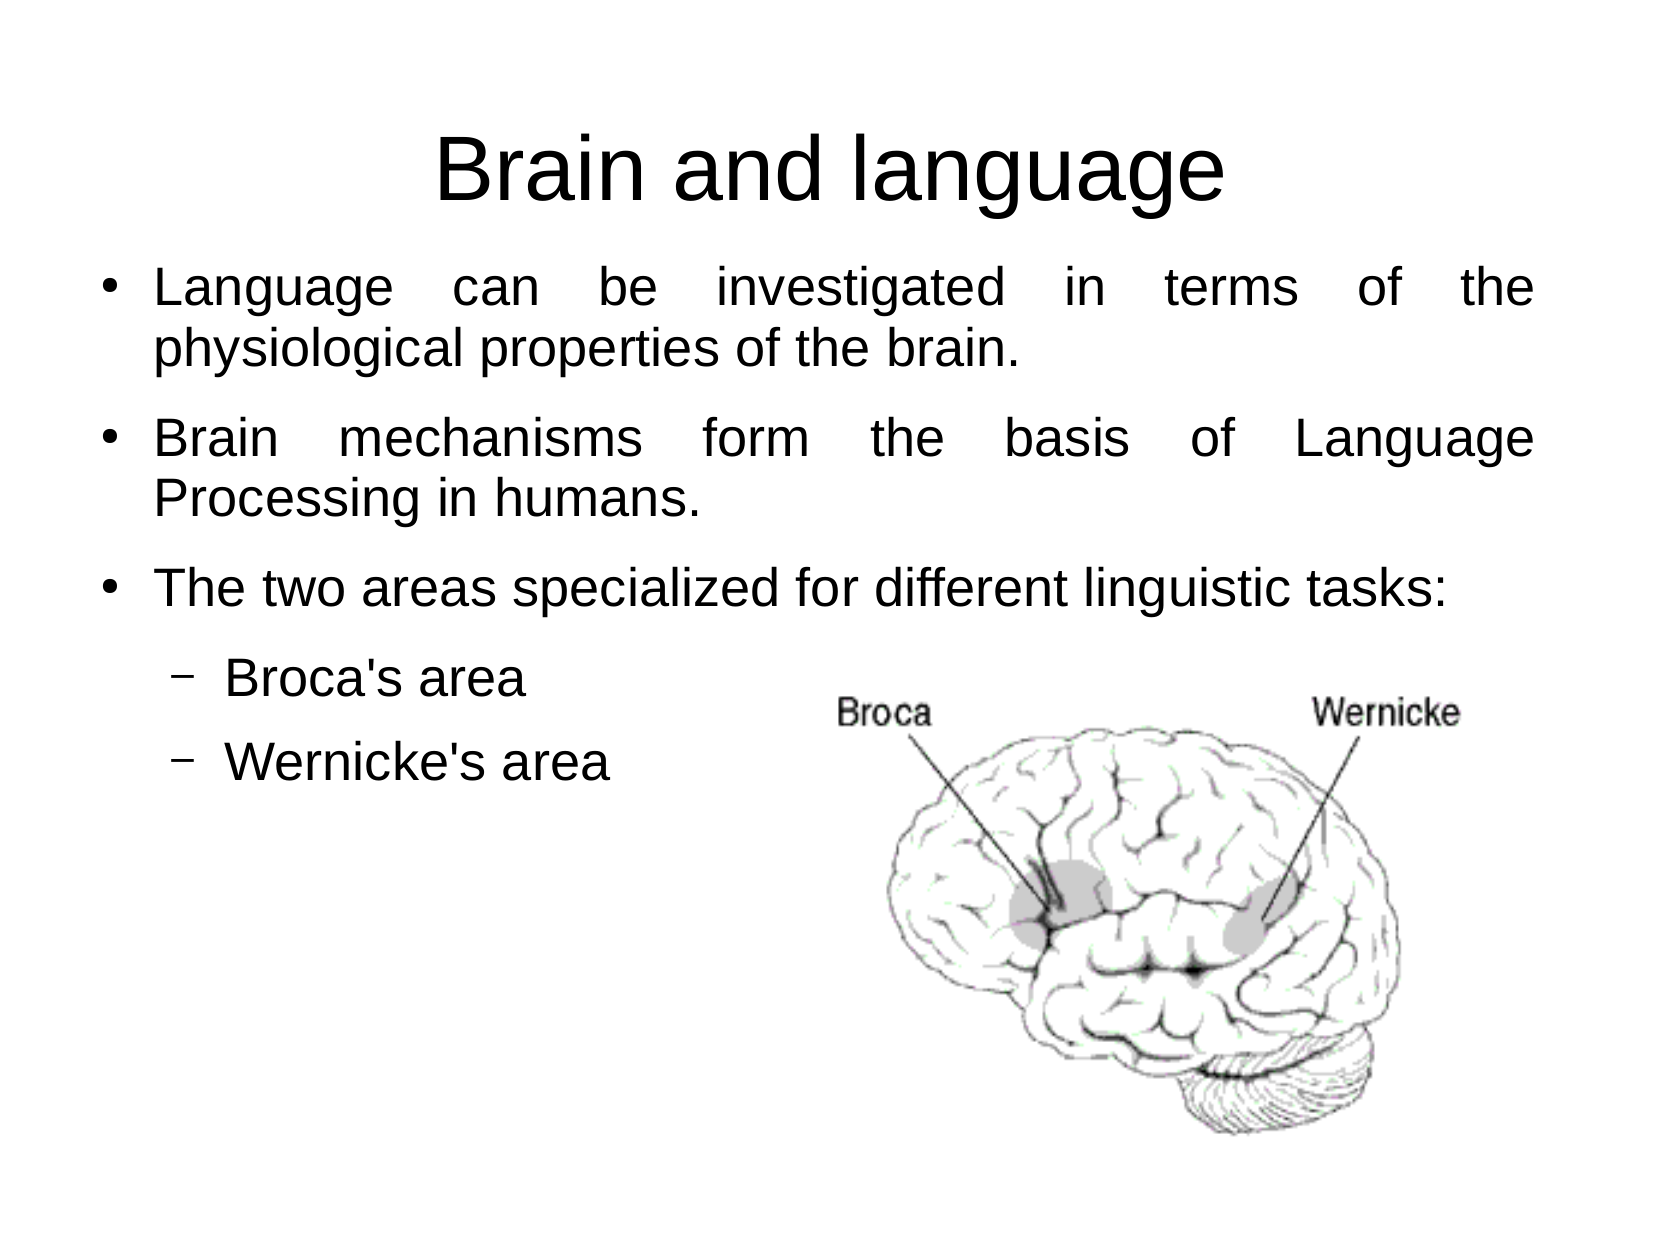

#
Brain and language
Language can be investigated in terms of the physiological properties of the brain.
Brain mechanisms form the basis of Language Processing in humans.
The two areas specialized for different linguistic tasks:
Broca's area
Wernicke's area